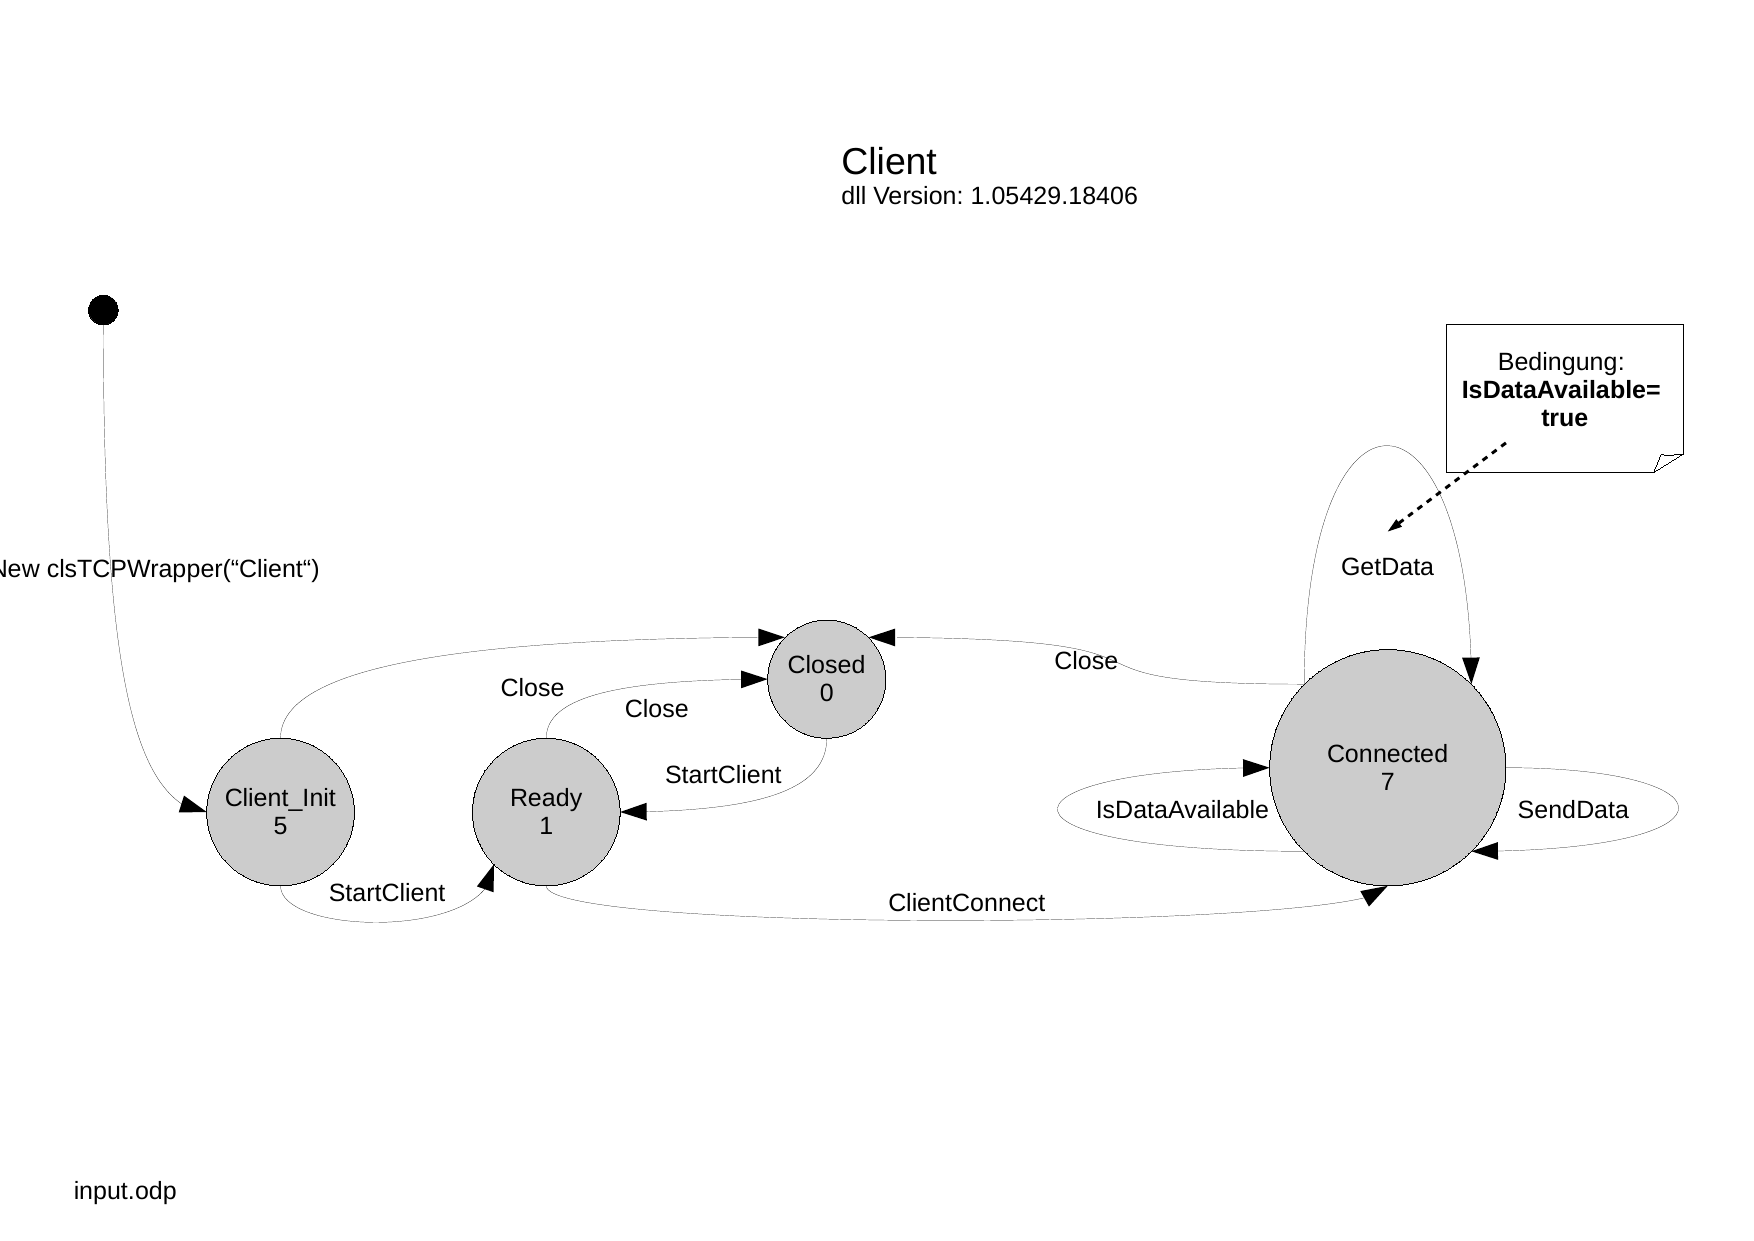

Client
dll Version: 1.05429.18406
Bedingung:
IsDataAvailable=
true
Closed
0
Connected
7
Client_Init
5
Ready
1
input.odp